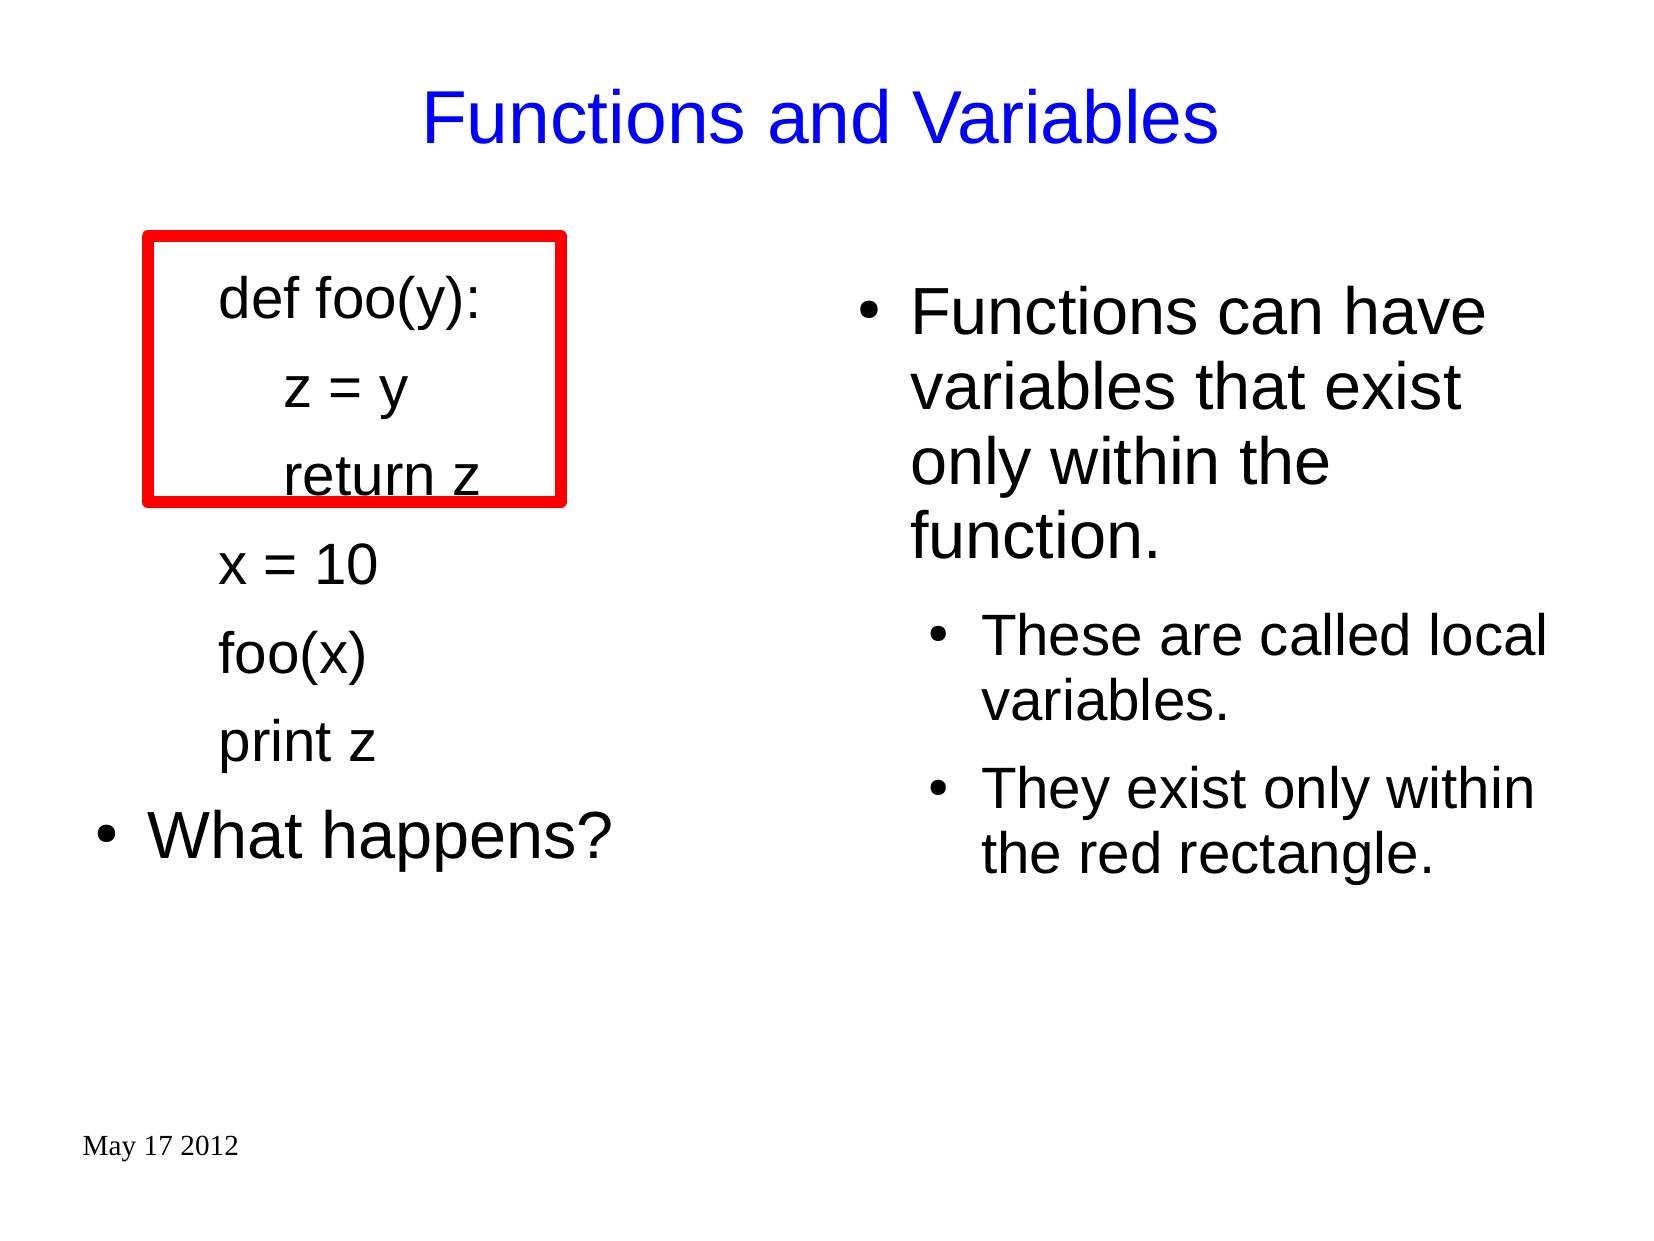

# Functions and Variables
def foo(y):
 z = y
 return z
x = 10
foo(x)
print z
What happens?
Functions can have variables that exist only within the function.
These are called local variables.
They exist only within the red rectangle.
May 17 2012